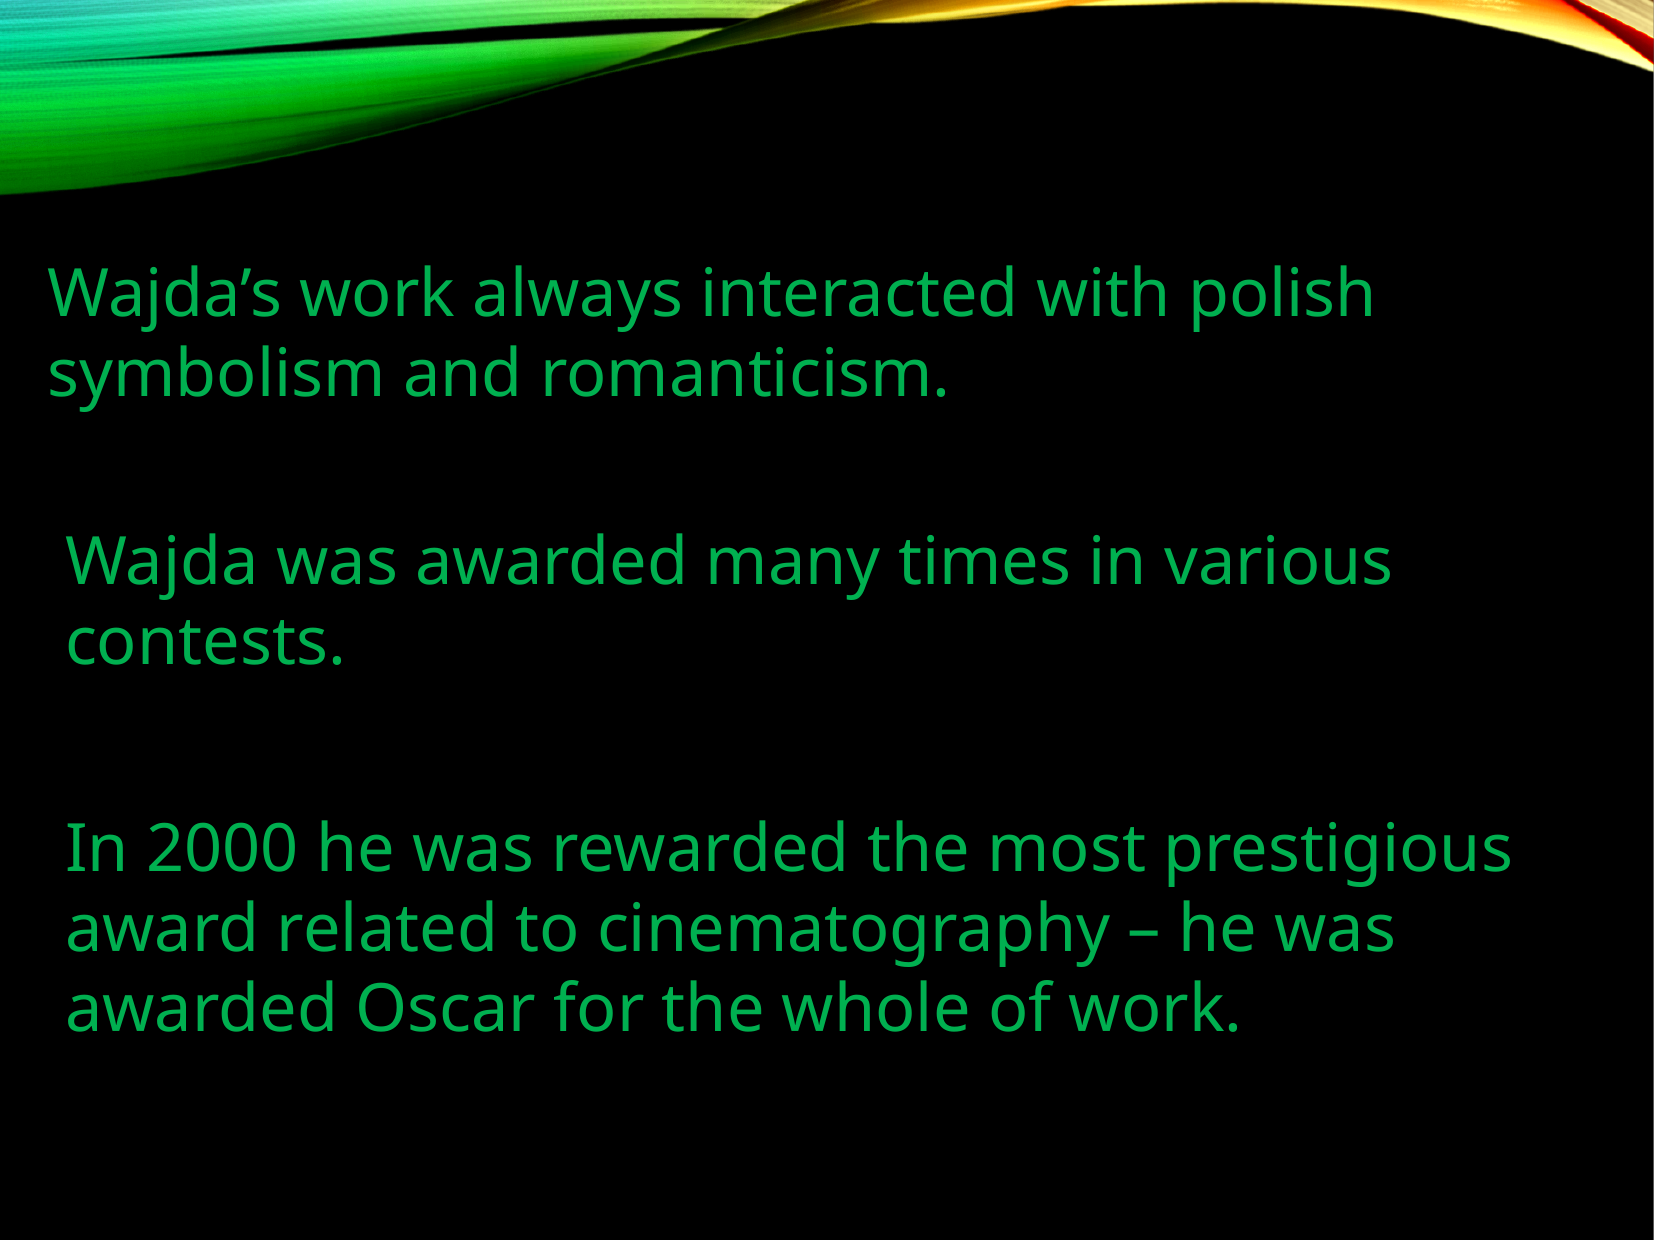

Wajda’s work always interacted with polish symbolism and romanticism.
Wajda was awarded many times in various contests.
In 2000 he was rewarded the most prestigious award related to cinematography – he was awarded Oscar for the whole of work.